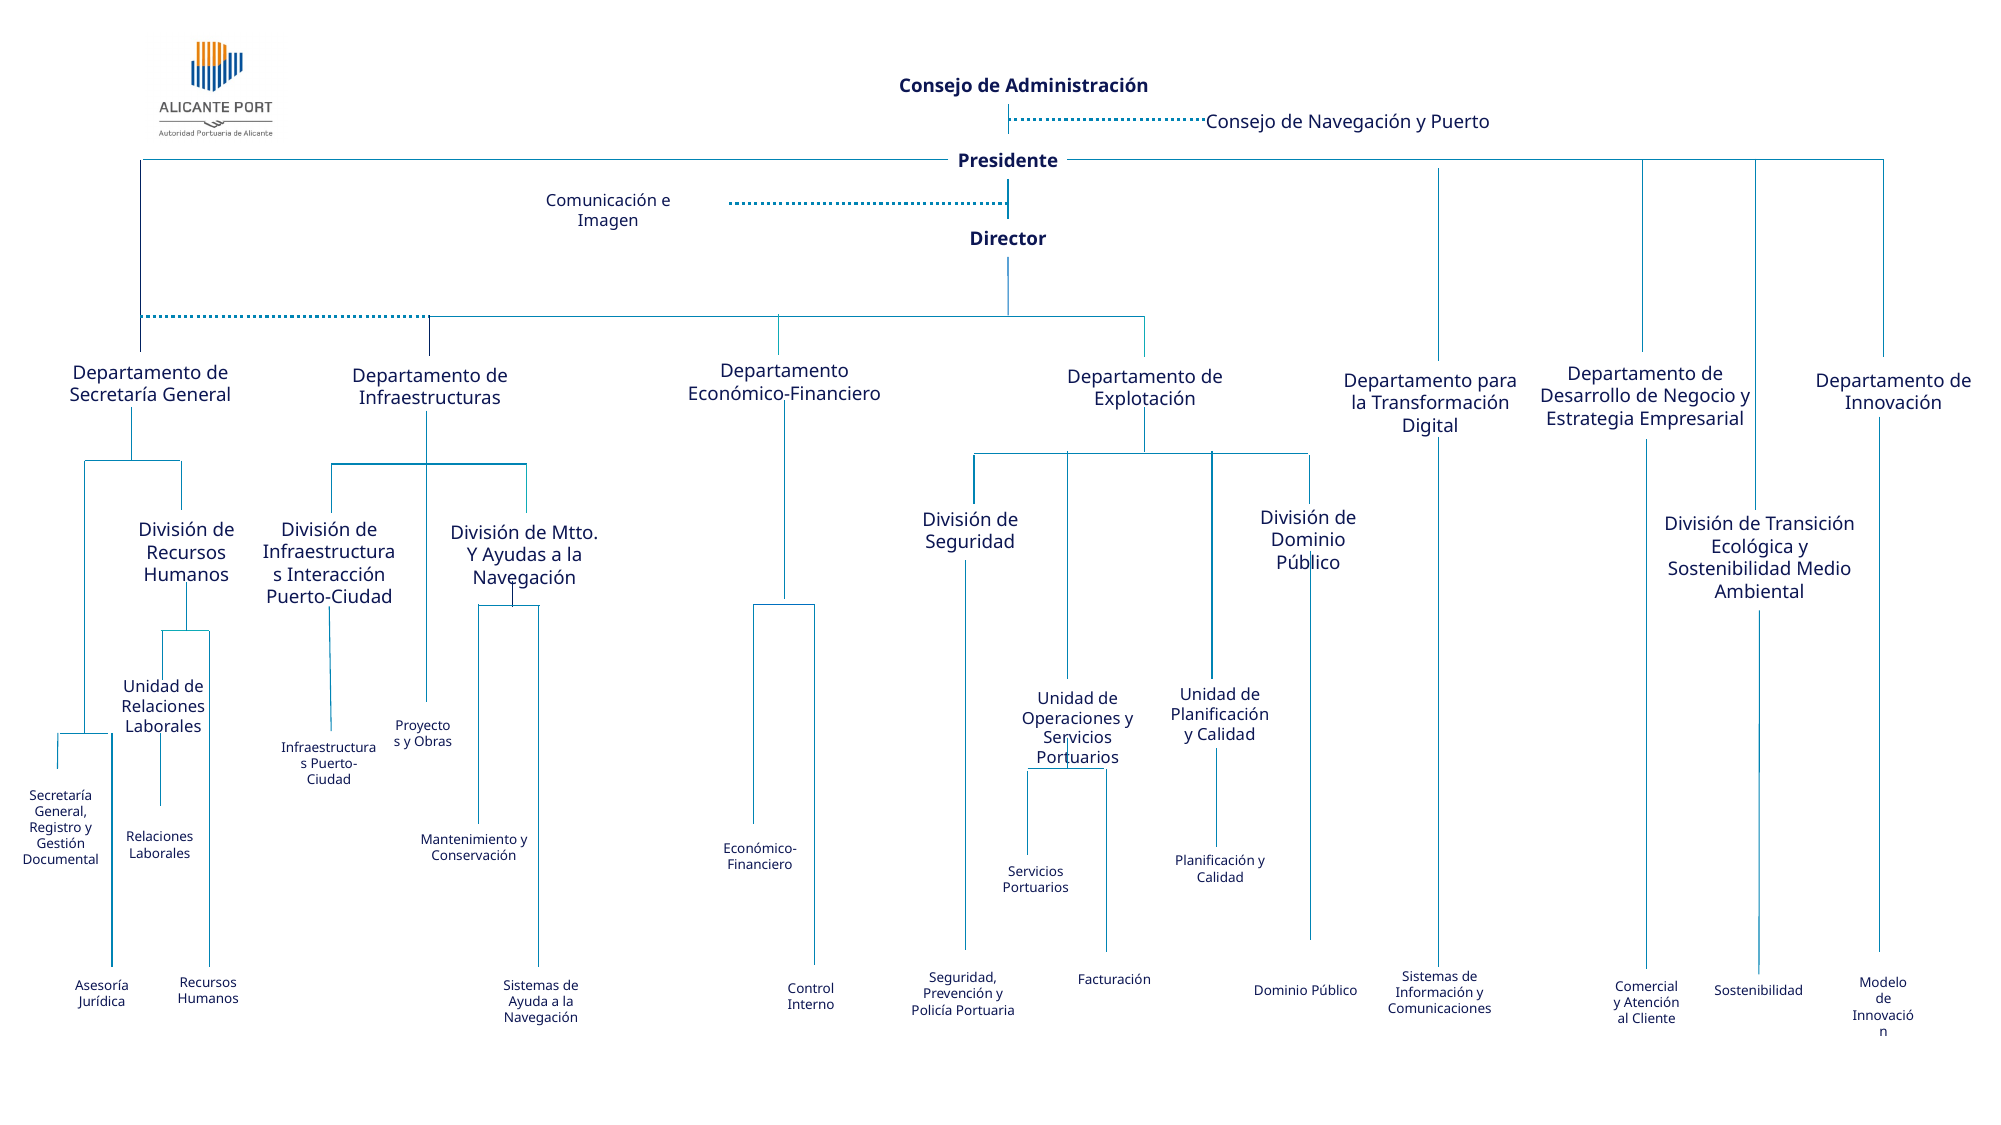

Consejo de Administración
Consejo de Navegación y Puerto
Presidente
Comunicación e Imagen
Director
Departamento Económico-Financiero
Departamento de Secretaría General
Departamento de Desarrollo de Negocio y Estrategia Empresarial
Departamento de Infraestructuras
Departamento de Explotación
Departamento para la Transformación Digital
Departamento de Innovación
División de Dominio Público
División de Seguridad
División de Transición Ecológica y Sostenibilidad Medio Ambiental
División de Infraestructuras Interacción Puerto-Ciudad
División de Recursos Humanos
División de Mtto. Y Ayudas a la Navegación
Unidad de Relaciones Laborales
Unidad de Planificación y Calidad
Unidad de Operaciones y Servicios Portuarios
Proyectos y Obras
Infraestructuras Puerto-Ciudad
Secretaría General, Registro y Gestión Documental
Relaciones Laborales
Mantenimiento y Conservación
Económico-Financiero
Planificación y Calidad
Servicios Portuarios
Sistemas de Información y Comunicaciones
Seguridad, Prevención y Policía Portuaria
Facturación
Modelo de Innovación
Recursos Humanos
Asesoría Jurídica
Sistemas de Ayuda a la Navegación
Comercial y Atención al Cliente
Control Interno
Dominio Público
Sostenibilidad